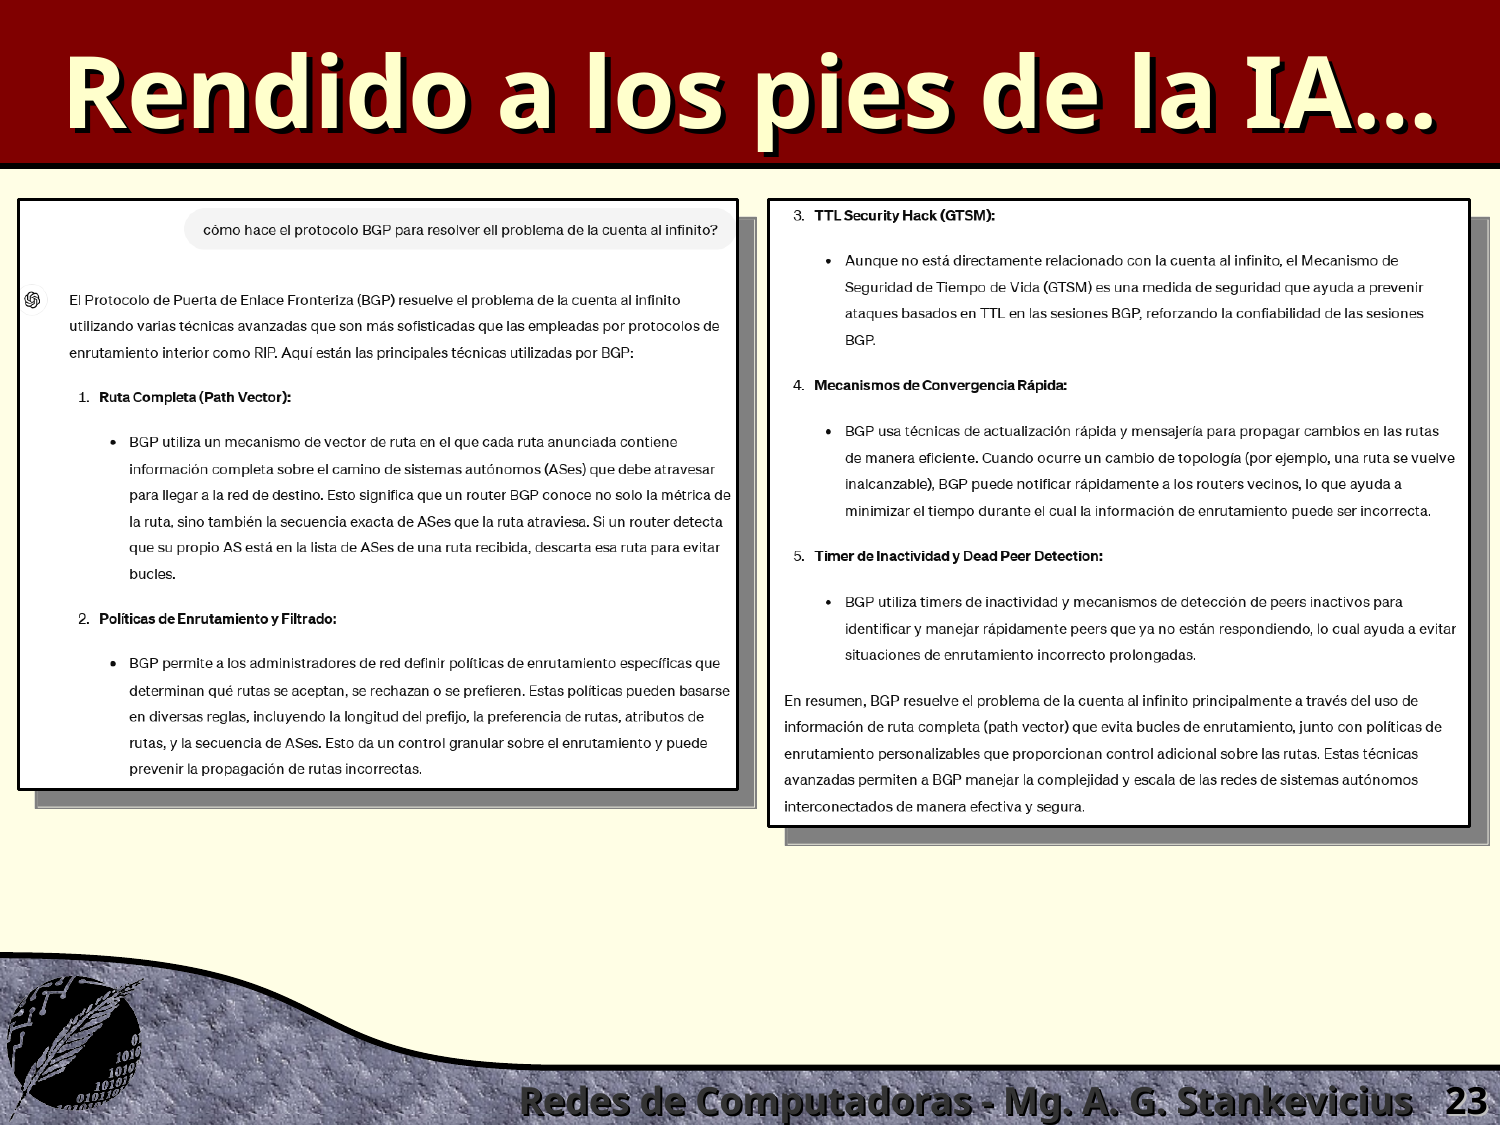

# Rendido a los pies de la IA…
23